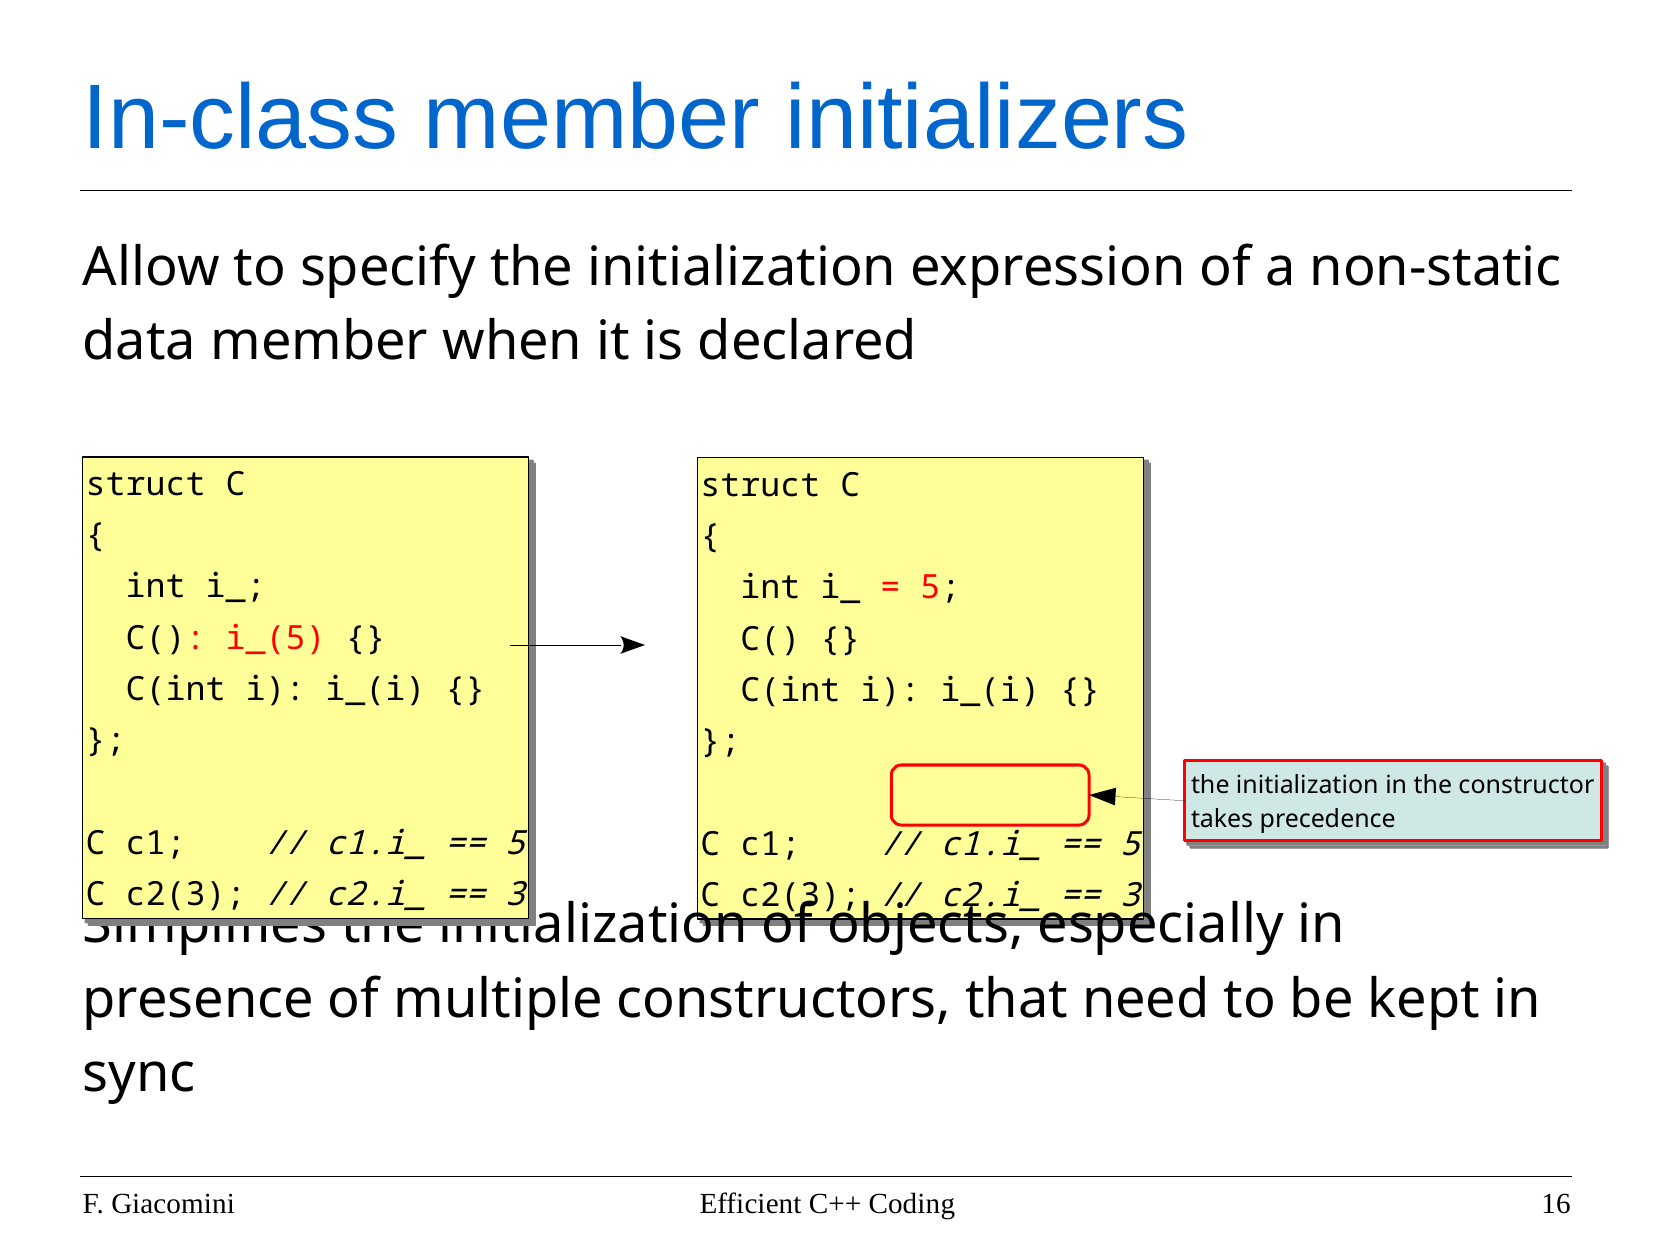

# In-class member initializers
Allow to specify the initialization expression of a non-static data member when it is declared
struct C
{
 int i_;
 C(): i_(5) {}
 C(int i): i_(i) {}
};
C c1; // c1.i_ == 5
C c2(3); // c2.i_ == 3
struct C
{
 int i_ = 5;
 C() {}
 C(int i): i_(i) {}
};
C c1; // c1.i_ == 5
C c2(3); // c2.i_ == 3
the initialization in the constructor
takes precedence
Simplifies the initialization of objects, especially in presence of multiple constructors, that need to be kept in sync
F. Giacomini
Efficient C++ Coding
16